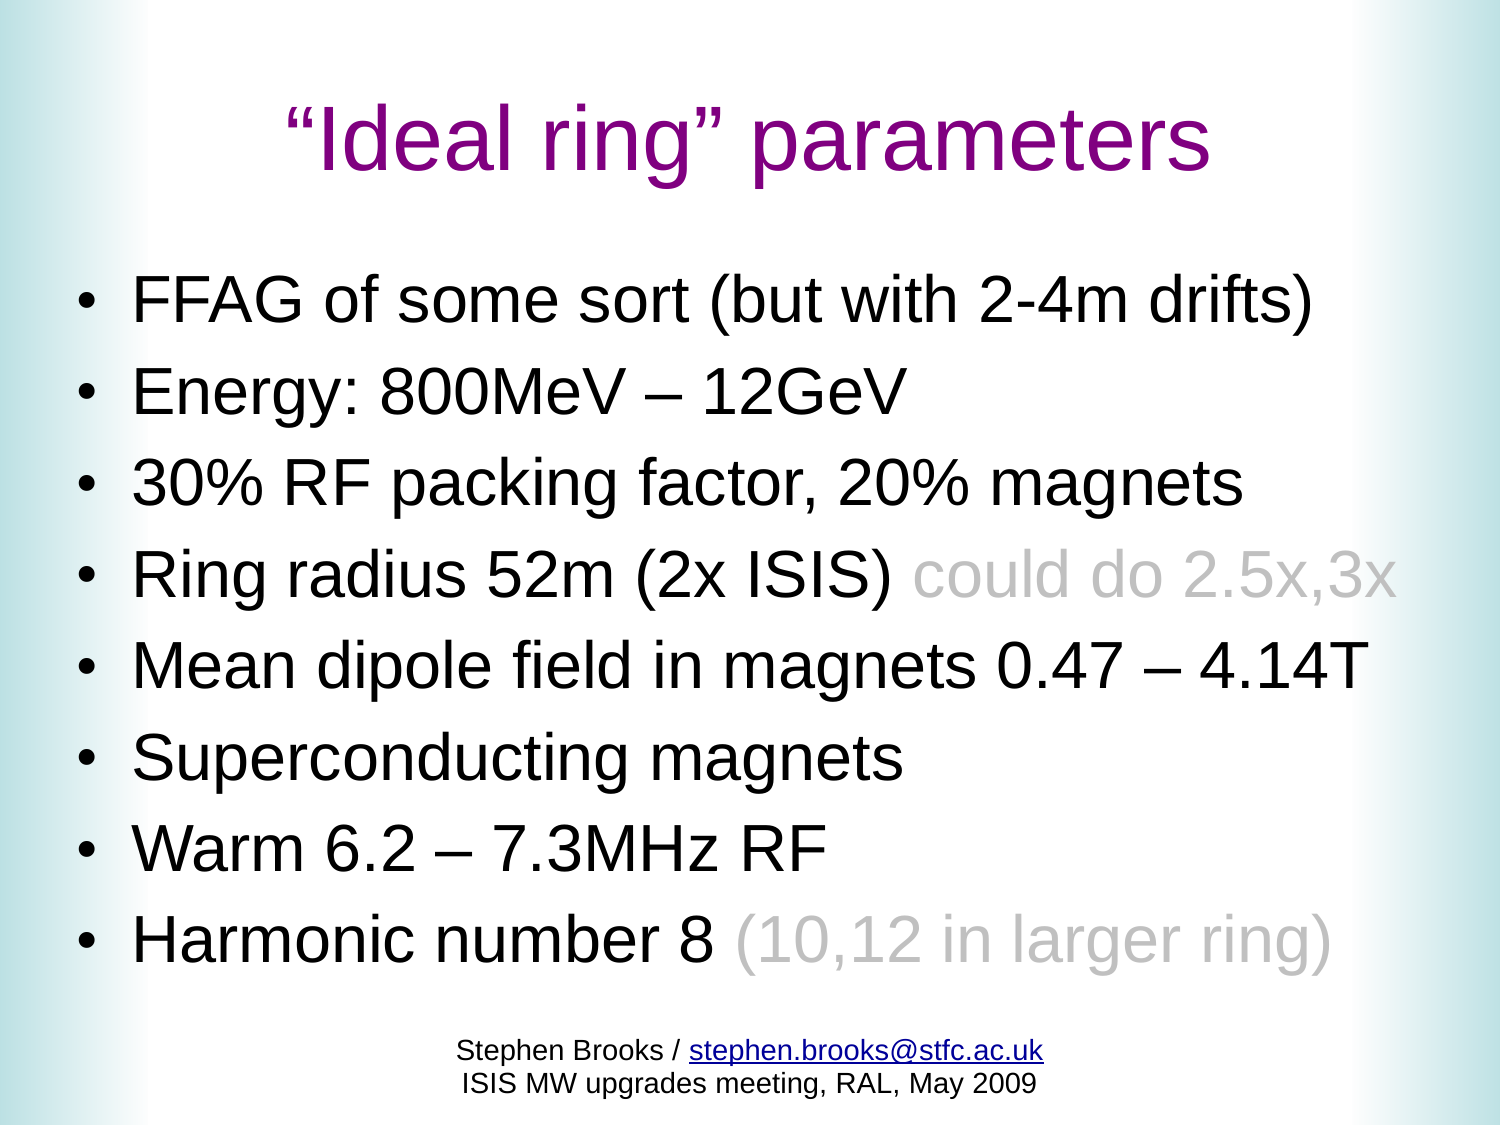

# “Ideal ring” parameters
FFAG of some sort (but with 2-4m drifts)
Energy: 800MeV – 12GeV
30% RF packing factor, 20% magnets
Ring radius 52m (2x ISIS) could do 2.5x,3x
Mean dipole field in magnets 0.47 – 4.14T
Superconducting magnets
Warm 6.2 – 7.3MHz RF
Harmonic number 8 (10,12 in larger ring)